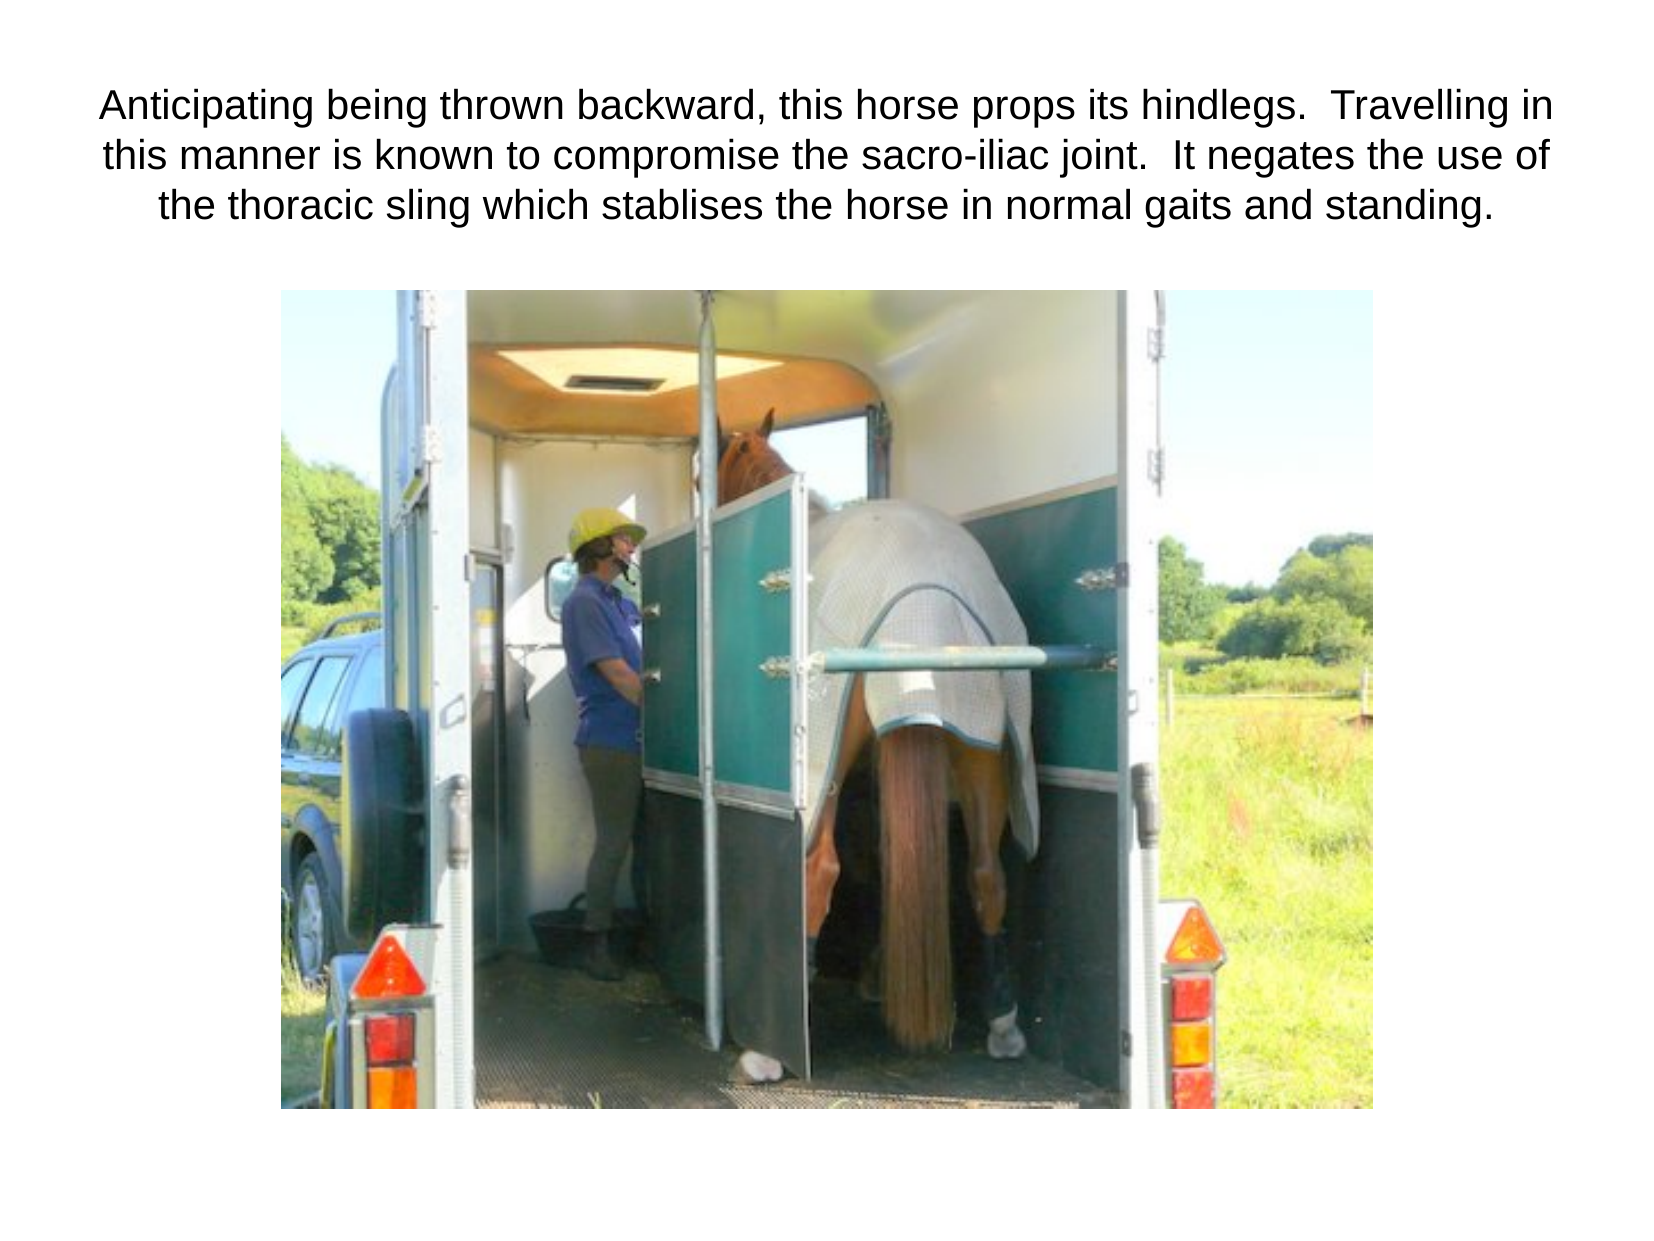

# Anticipating being thrown backward, this horse props its hindlegs. Travelling in this manner is known to compromise the sacro-iliac joint. It negates the use of the thoracic sling which stablises the horse in normal gaits and standing.